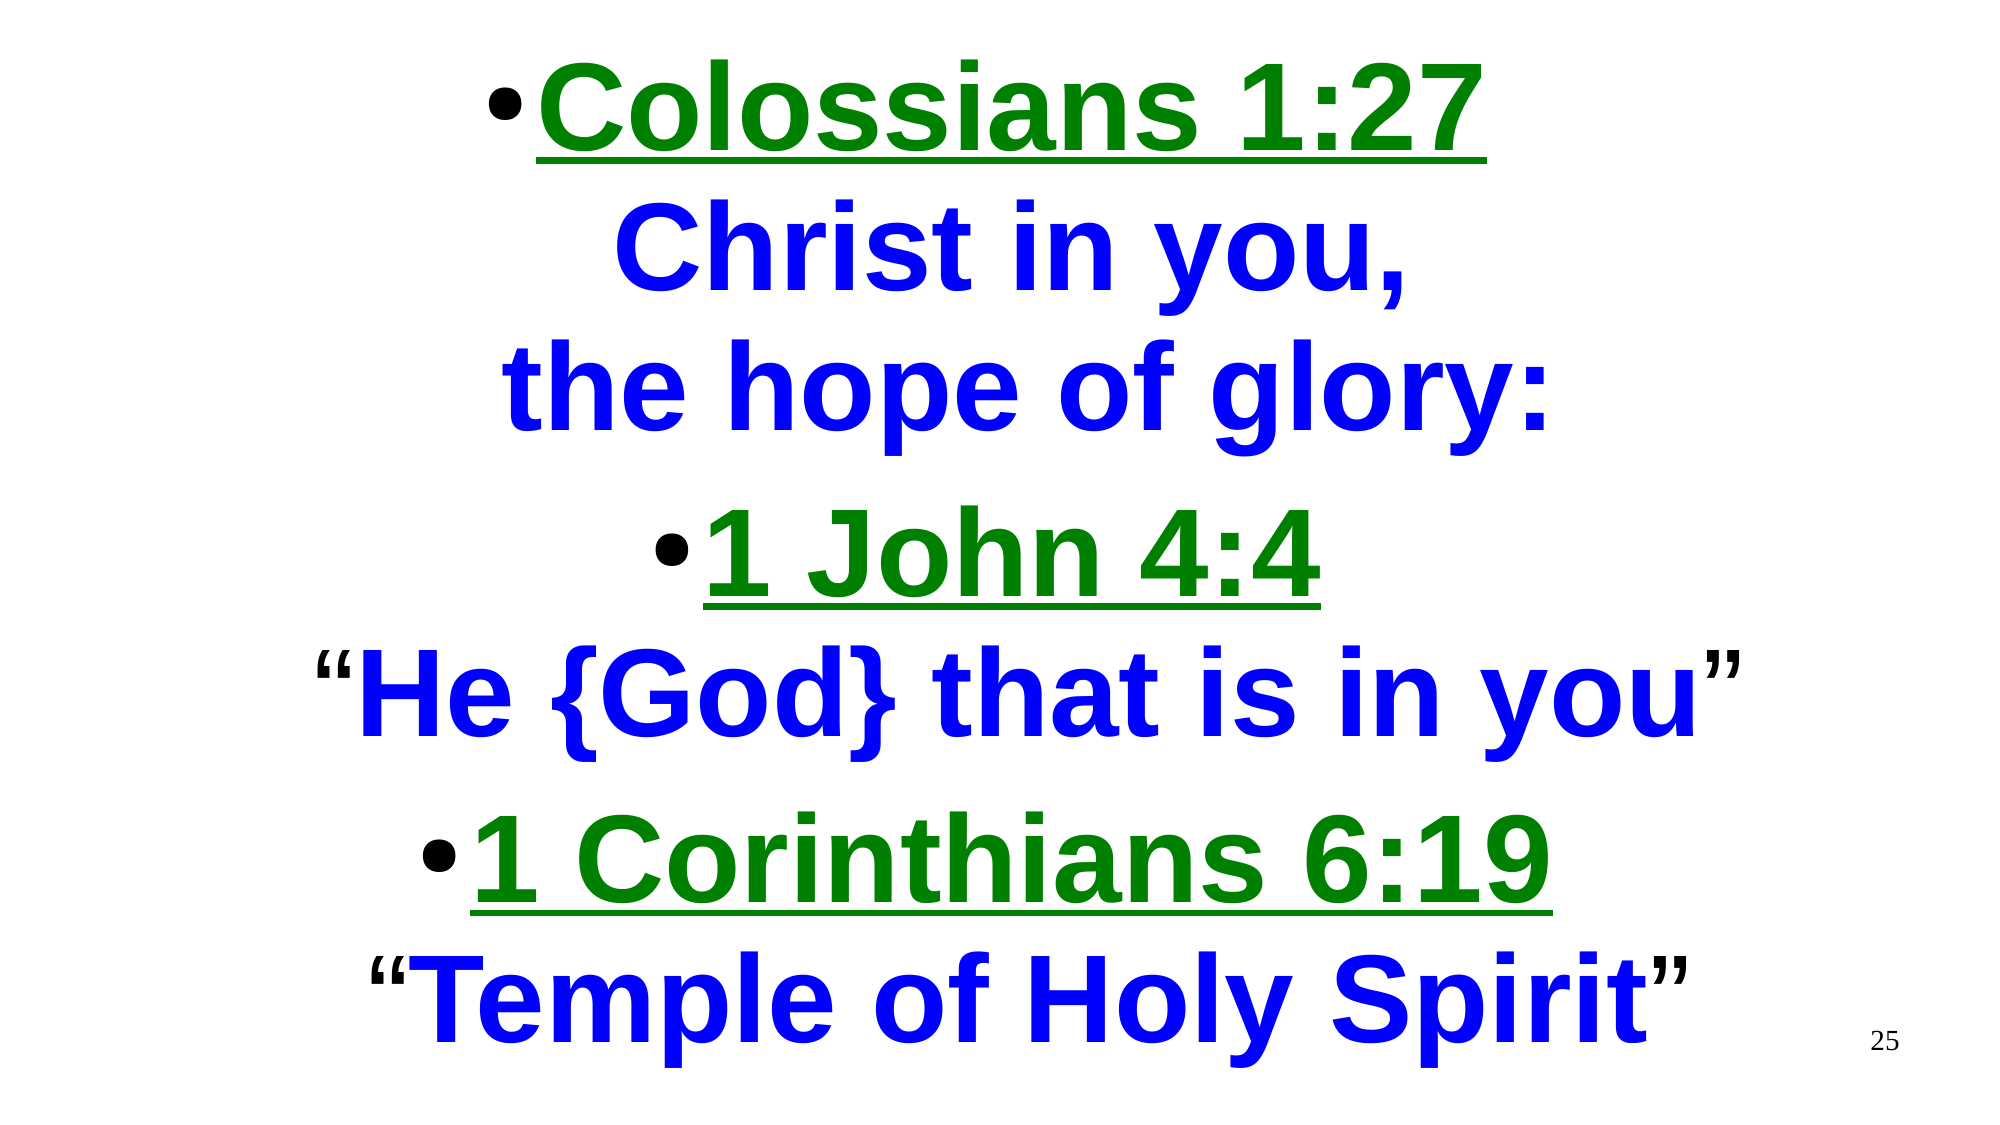

# Colossians 1:27 Christ in you, the hope of glory:
1 John 4:4
“He {God} that is in you”
1 Corinthians 6:19
“Temple of Holy Spirit”
25